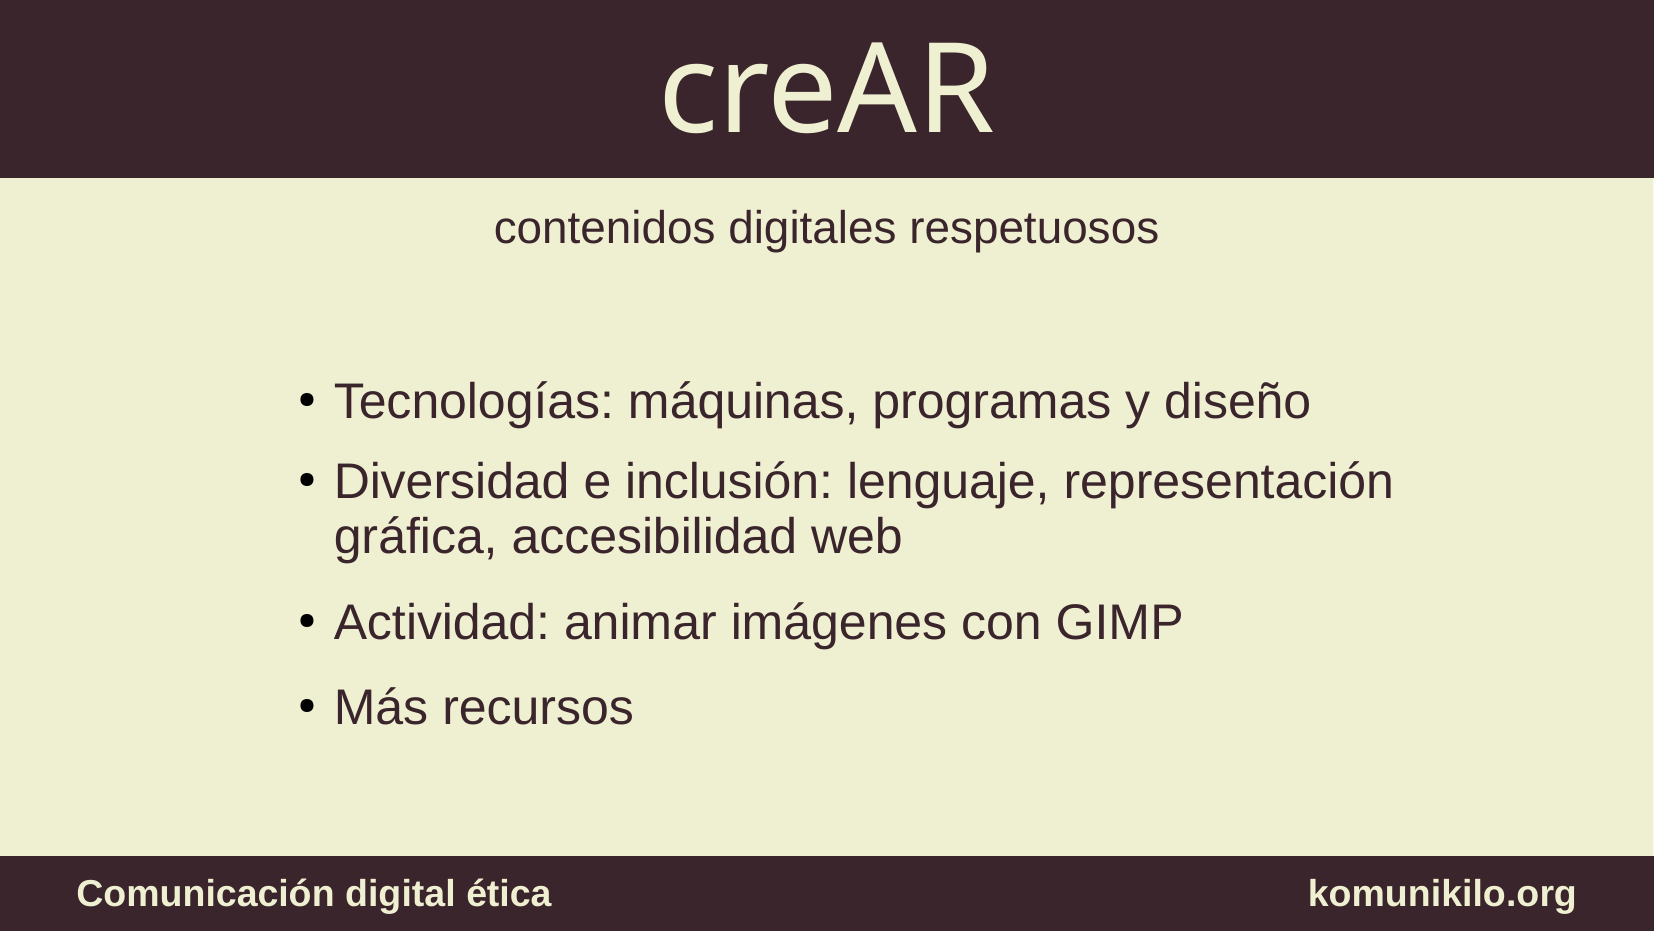

# creAR
contenidos digitales respetuosos
Tecnologías: máquinas, programas y diseño
Diversidad e inclusión: lenguaje, representación gráfica, accesibilidad web
Actividad: animar imágenes con GIMP
Más recursos
Comunicación digital ética komunikilo.org